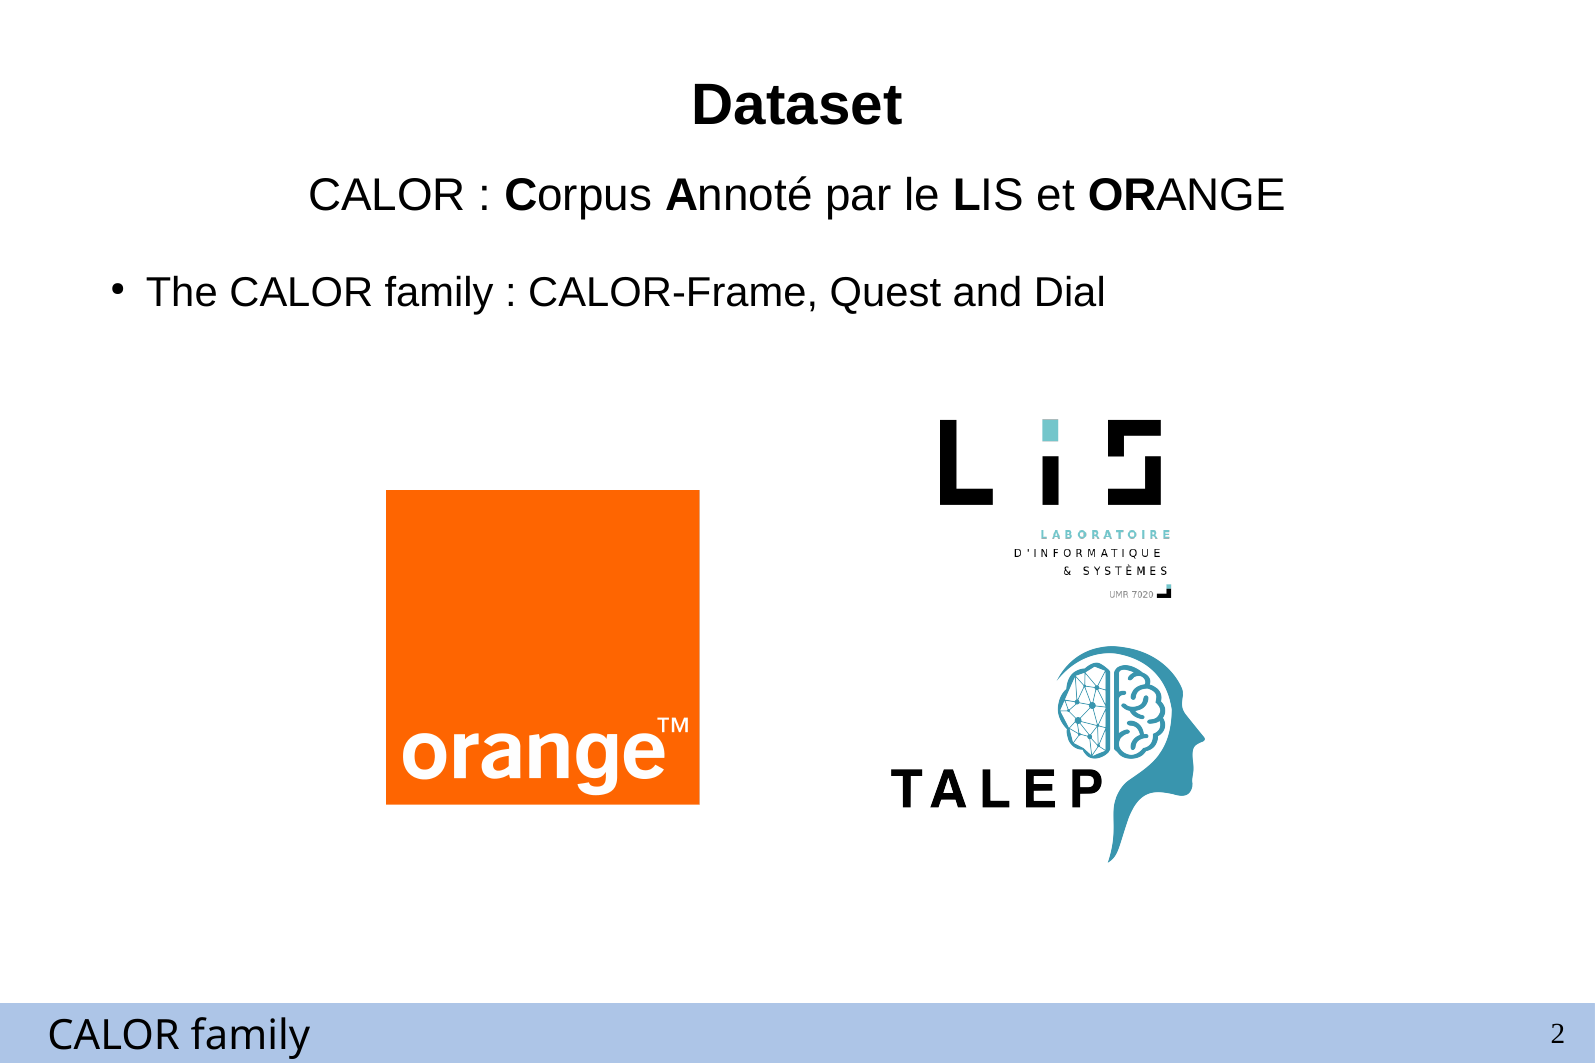

Dataset
CALOR : Corpus Annoté par le LIS et ORANGE
The CALOR family : CALOR-Frame, Quest and Dial
# CALOR family